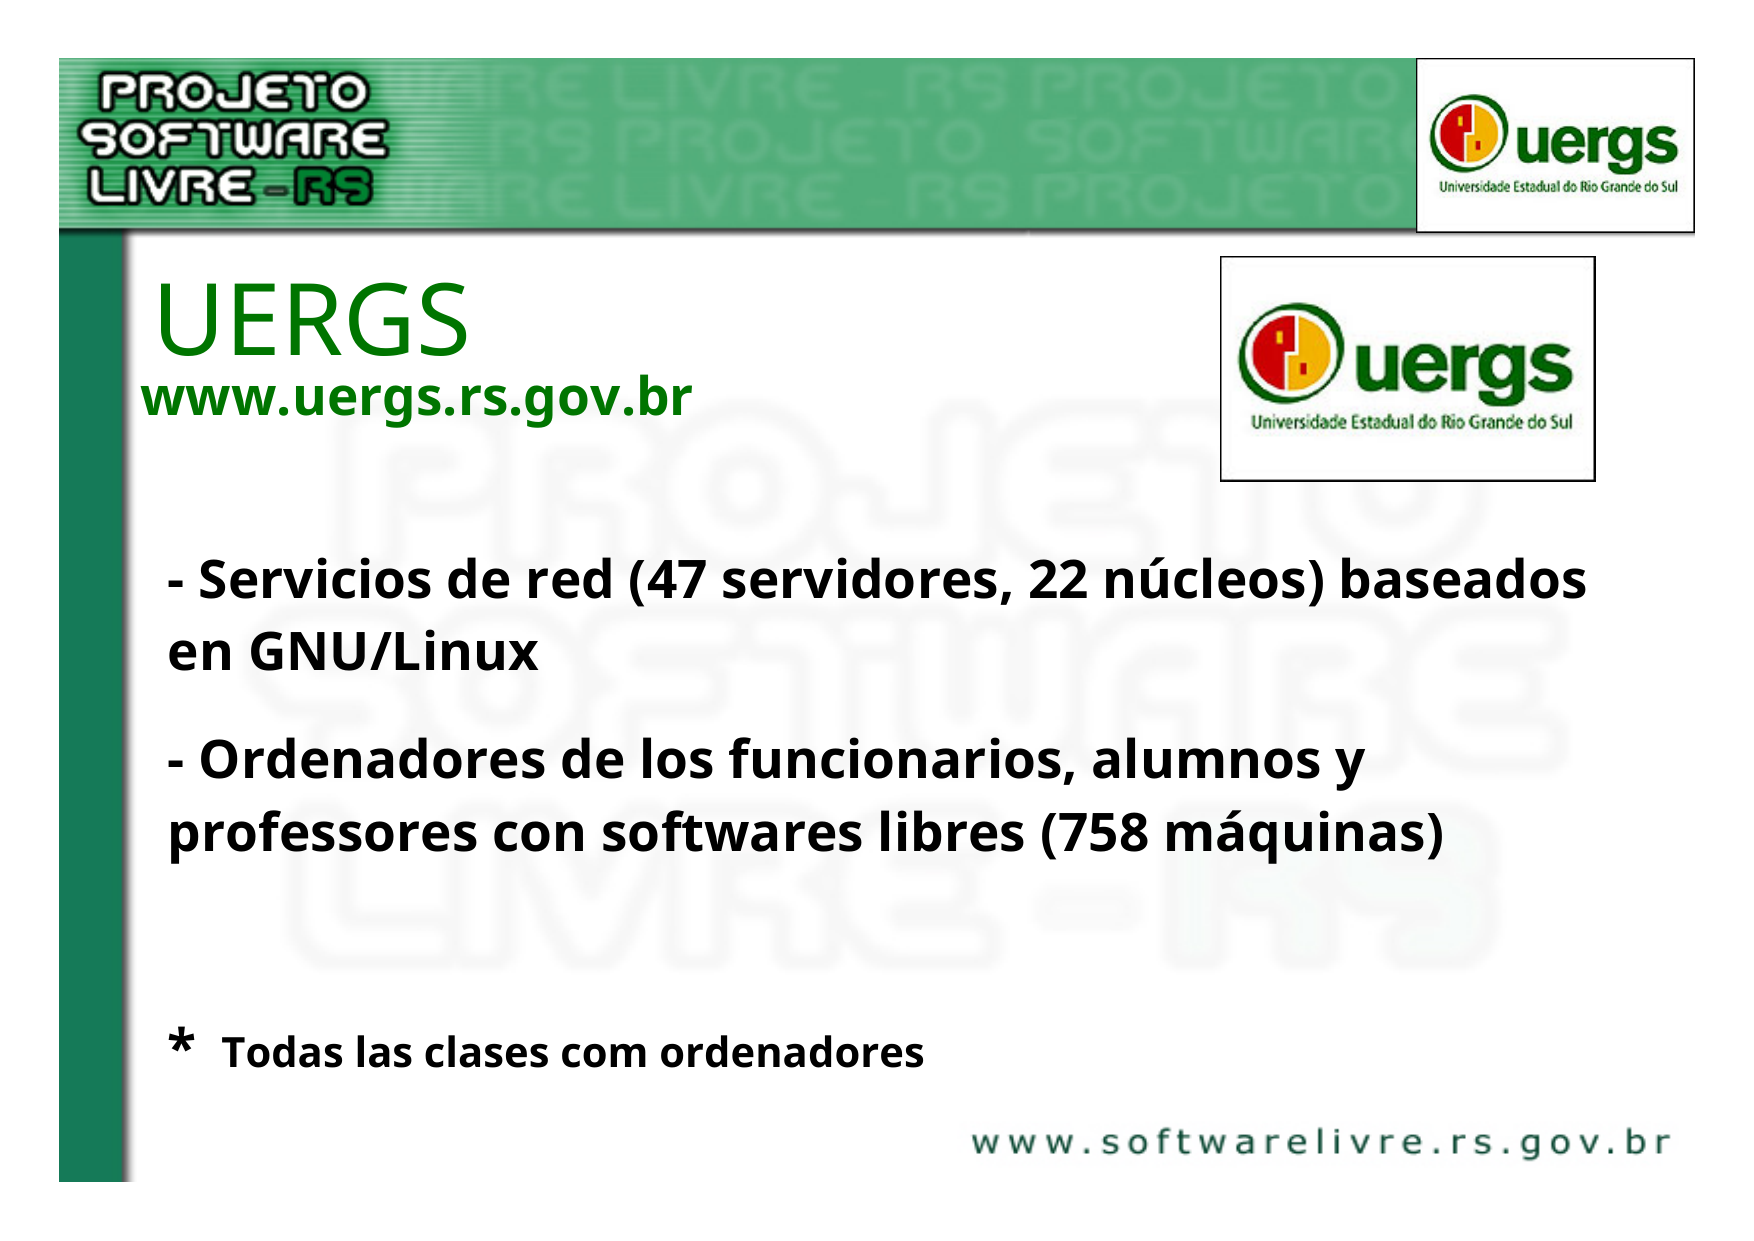

UERGS
www.uergs.rs.gov.br
- Servicios de red (47 servidores, 22 núcleos) baseados en GNU/Linux
- Ordenadores de los funcionarios, alumnos y professores con softwares libres (758 máquinas)
* Todas las clases com ordenadores